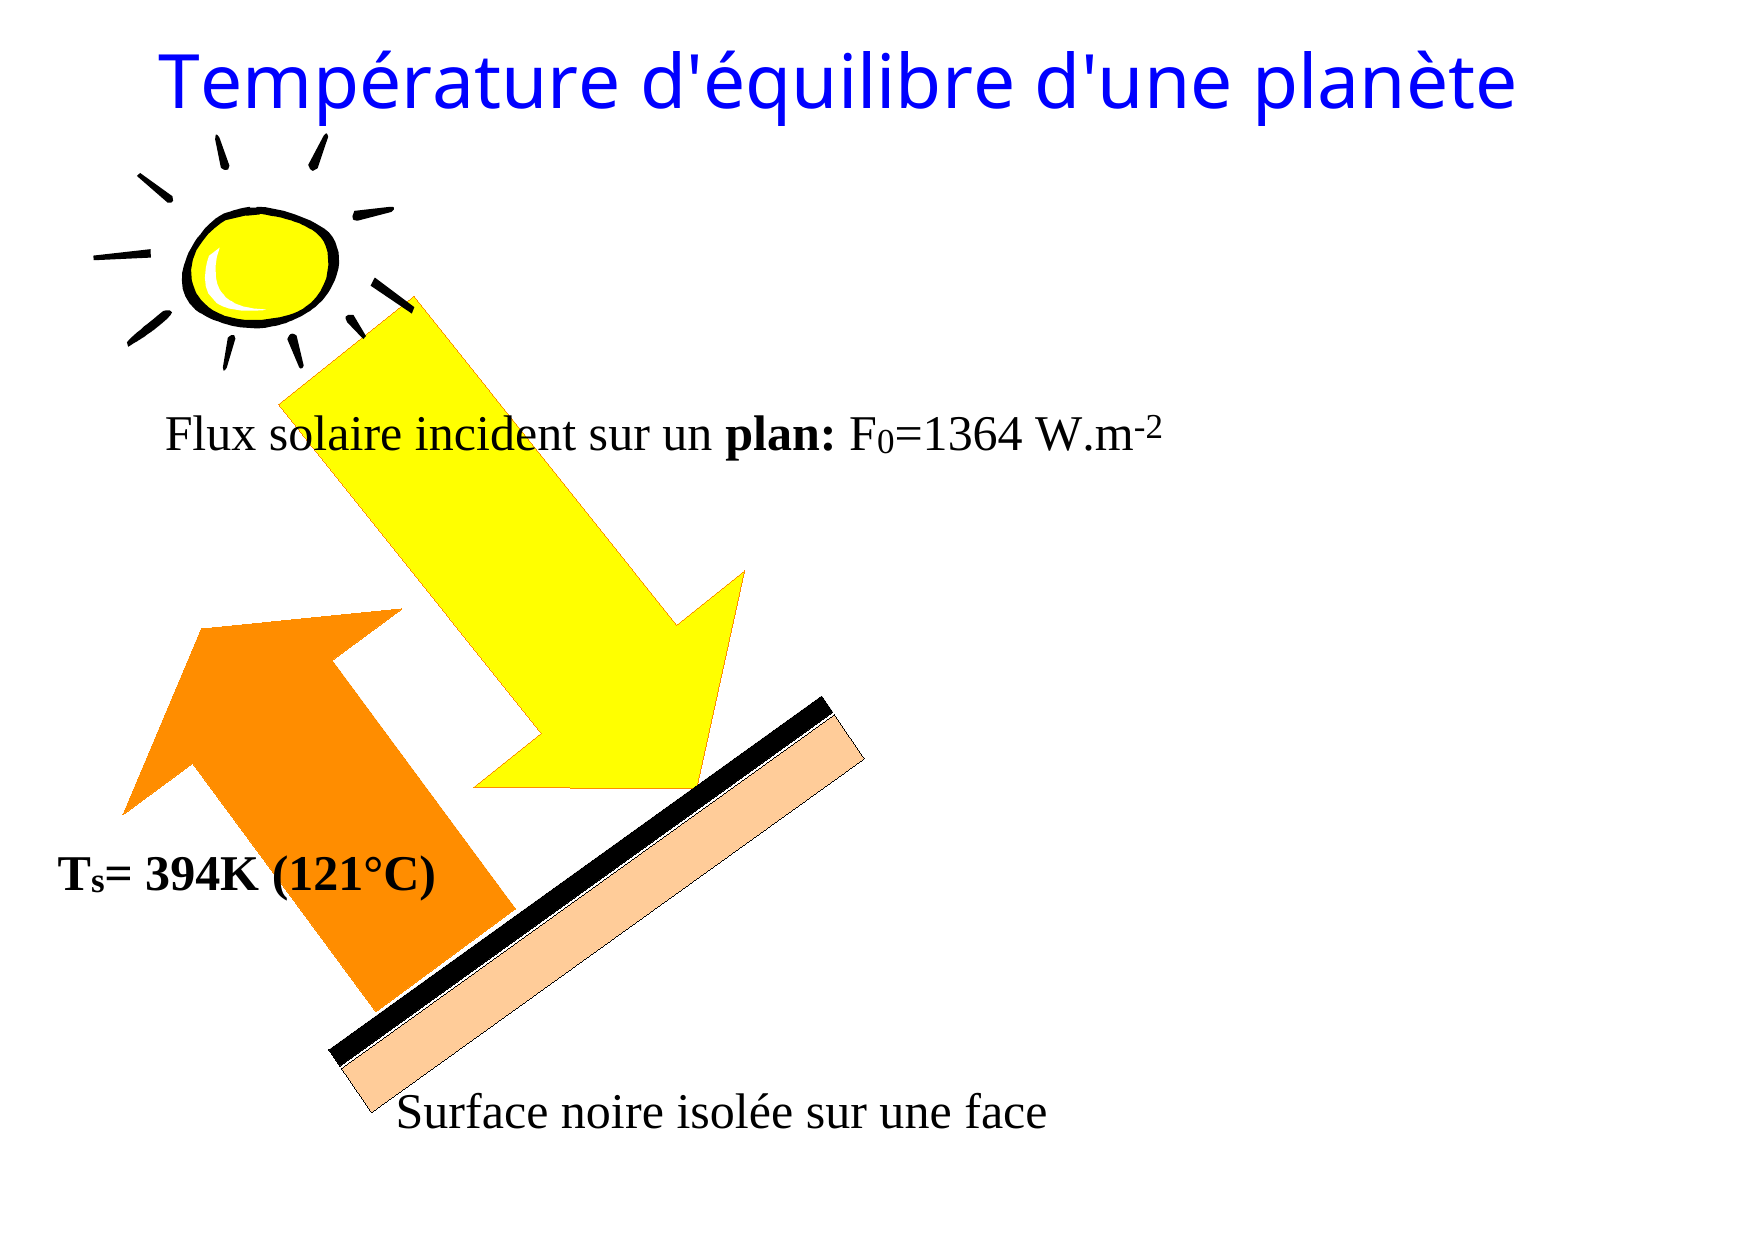

Température d'équilibre d'une planète
Flux solaire incident sur un plan: F0=1364 W.m-2
Ts= 394K (121°C)
Surface noire isolée sur une face